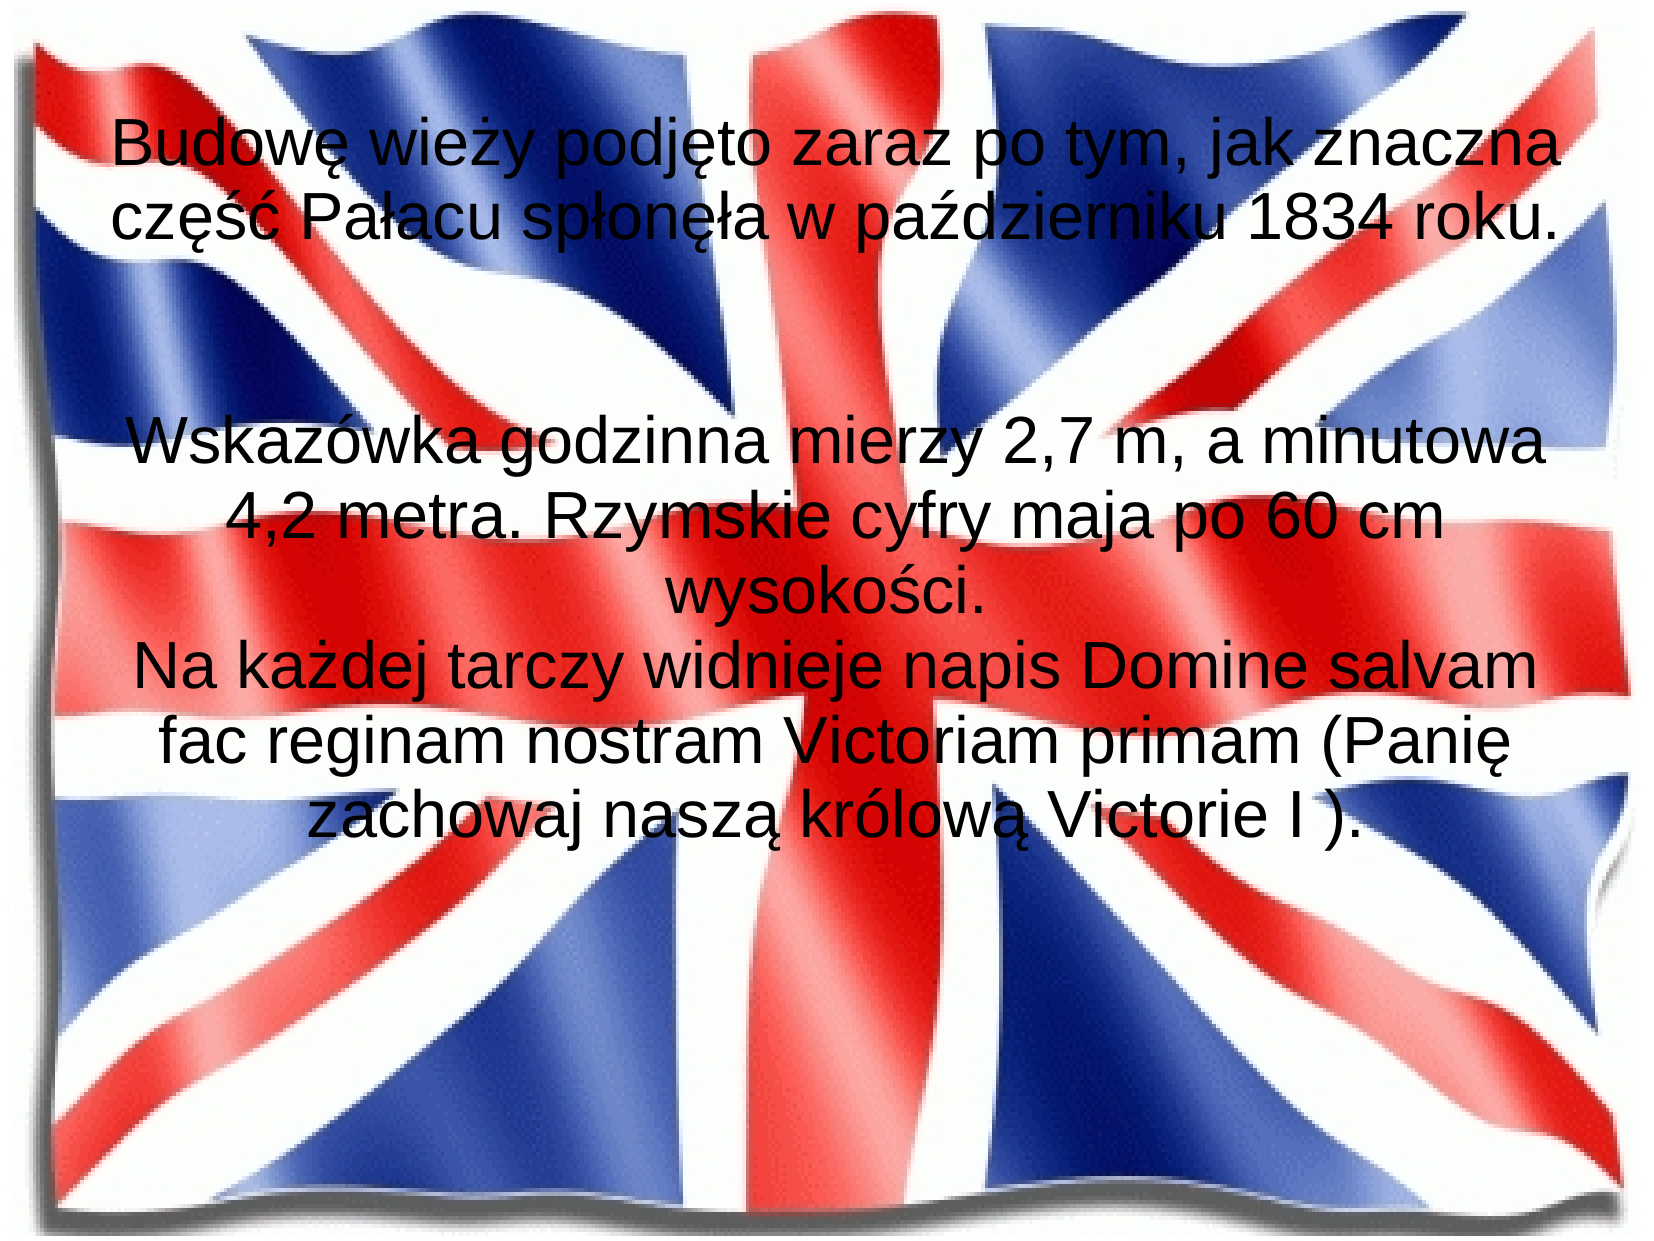

# Budowę wieży podjęto zaraz po tym, jak znaczna część Pałacu spłonęła w październiku 1834 roku.
Wskazówka godzinna mierzy 2,7 m, a minutowa 4,2 metra. Rzymskie cyfry maja po 60 cm wysokości.
Na każdej tarczy widnieje napis Domine salvam fac reginam nostram Victoriam primam (Panię zachowaj naszą królową Victorie I ).